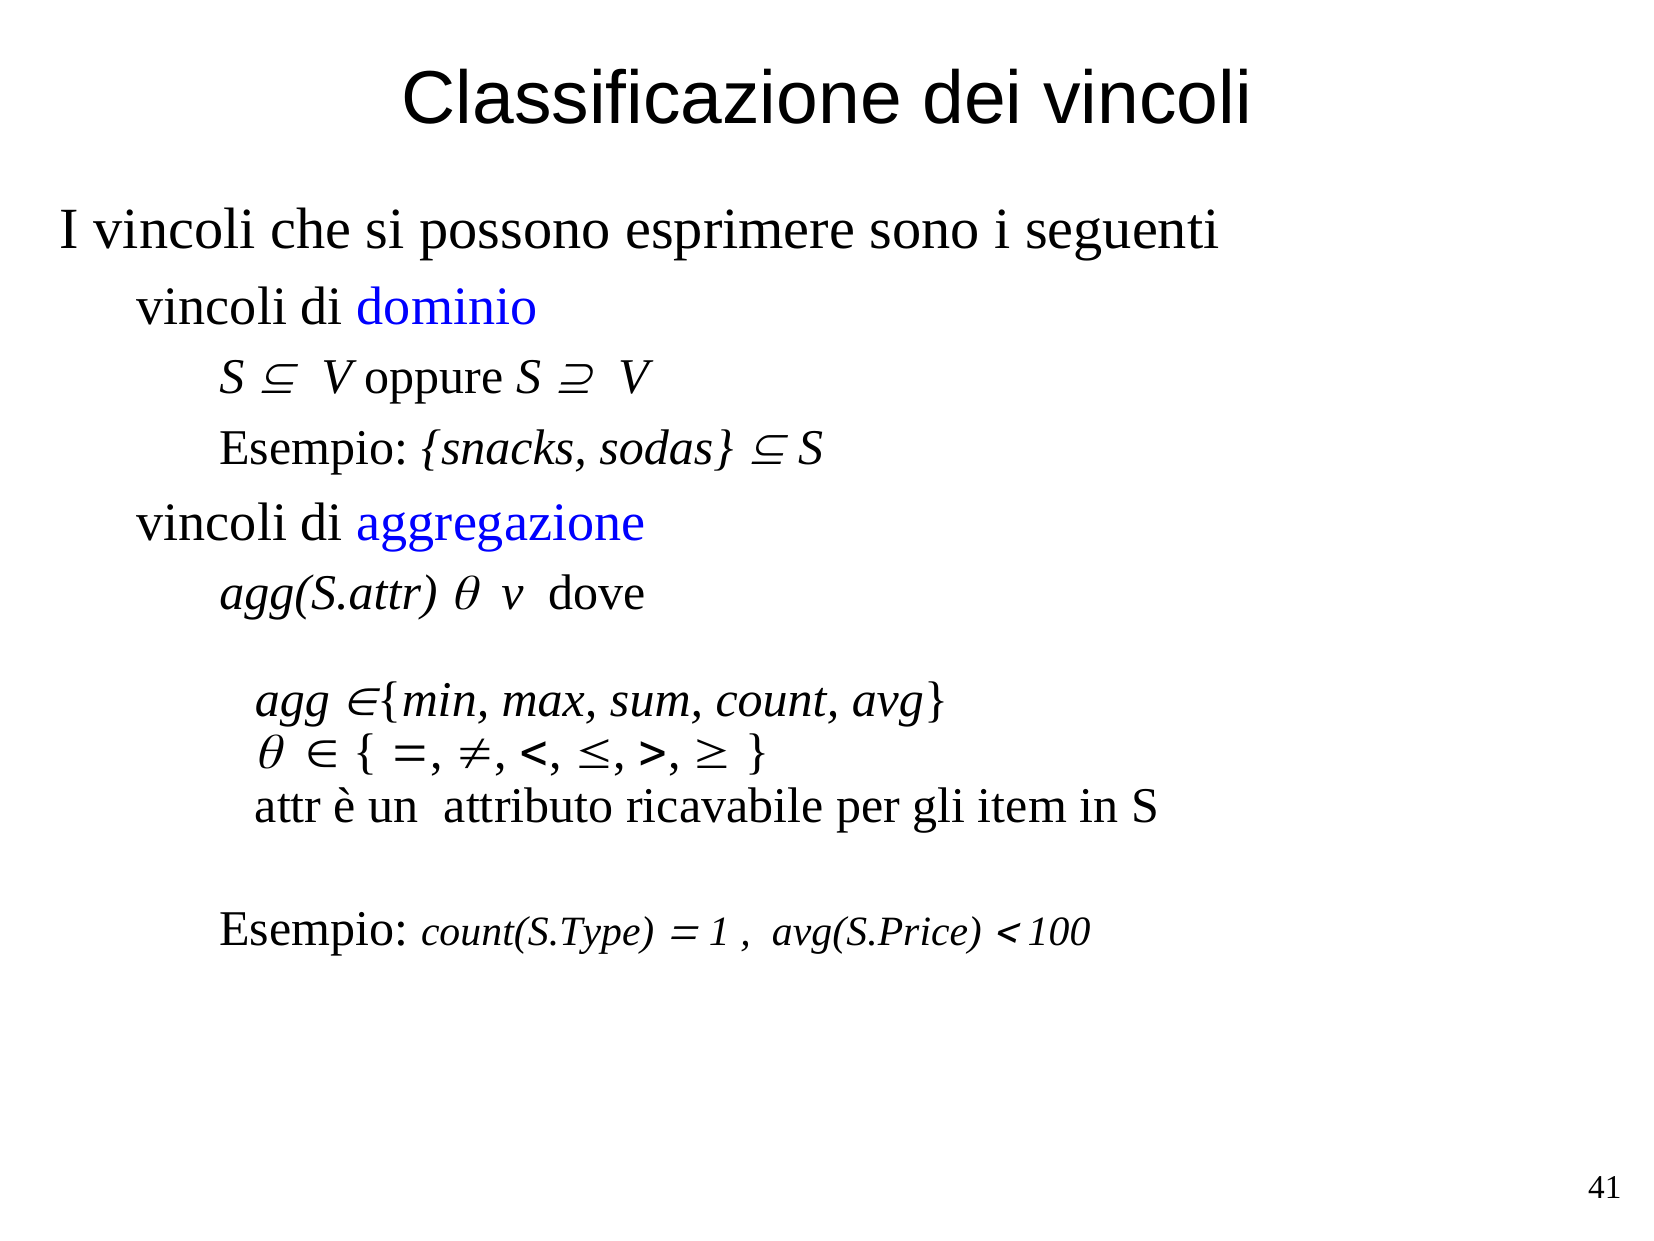

# Classificazione dei vincoli
I vincoli che si possono esprimere sono i seguenti
vincoli di dominio
S ⊆ V oppure S ⊇ V
Esempio: {snacks, sodas}  S
vincoli di aggregazione
agg(S.attr)  v dove
agg {min, max, sum, count, avg}
  { , , , , ,  }
attr è un attributo ricavabile per gli item in S
Esempio: count(S.Type)  1 , avg(S.Price)  100